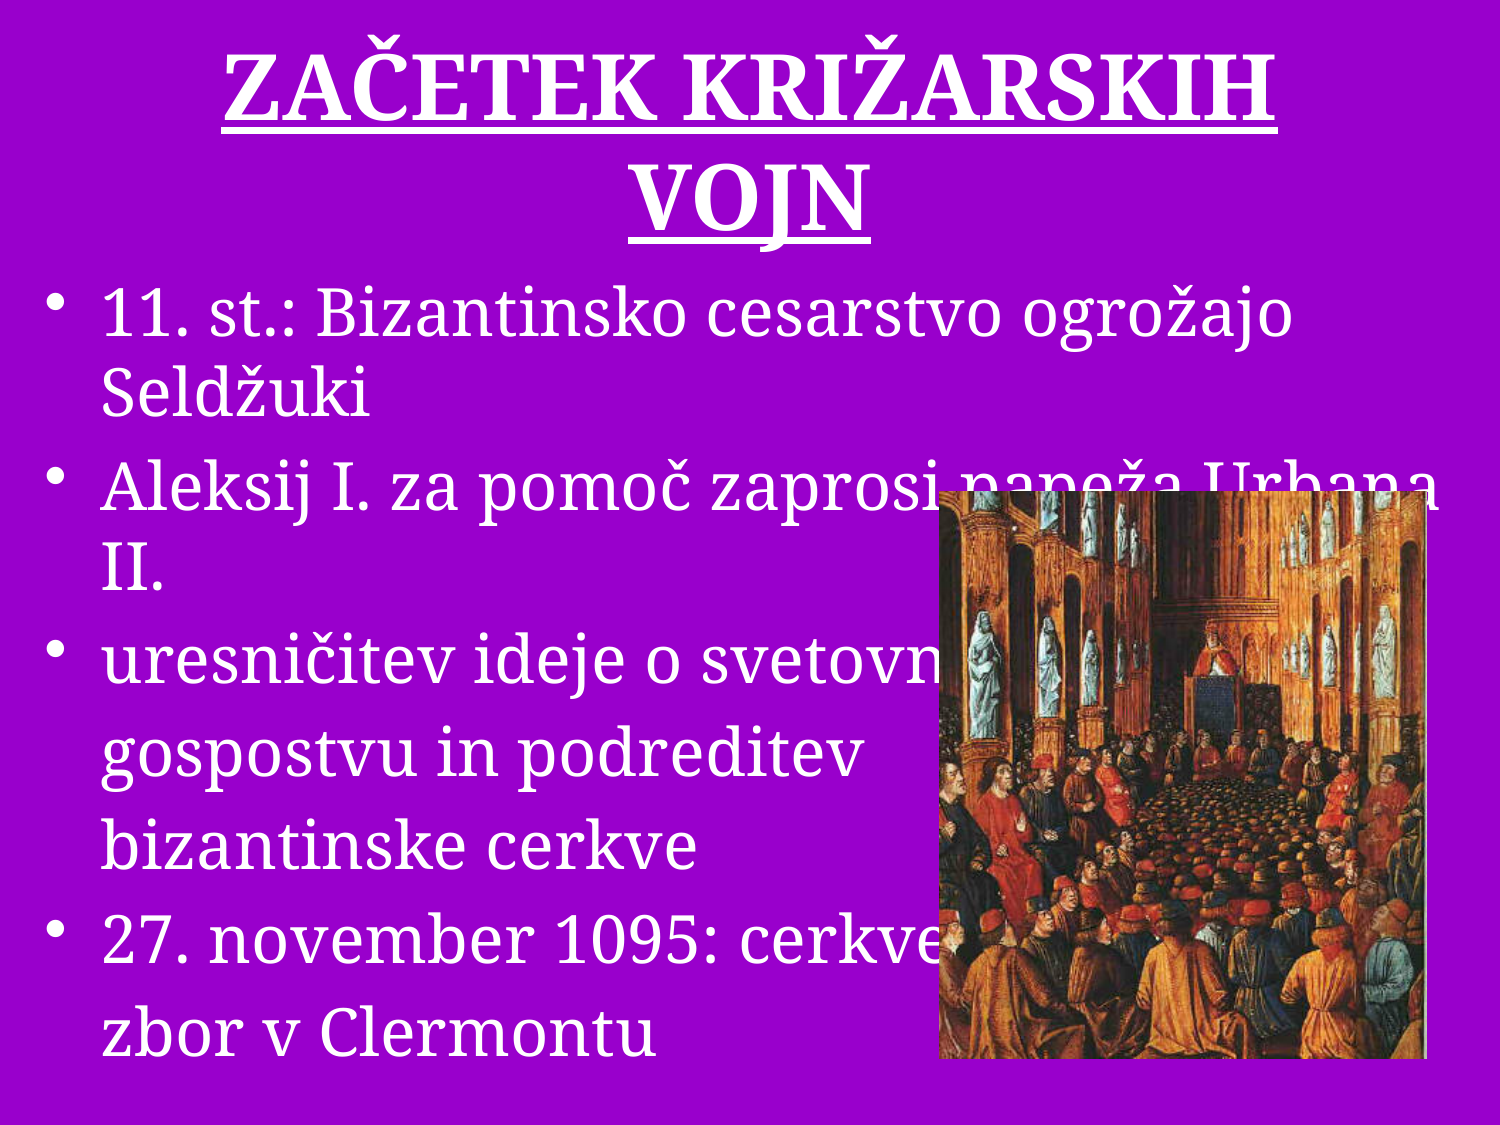

# ZAČETEK KRIŽARSKIH VOJN
11. st.: Bizantinsko cesarstvo ogrožajo Seldžuki
Aleksij I. za pomoč zaprosi papeža Urbana II.
uresničitev ideje o svetovnem
	gospostvu in podreditev
	bizantinske cerkve
27. november 1095: cerkveni
	zbor v Clermontu